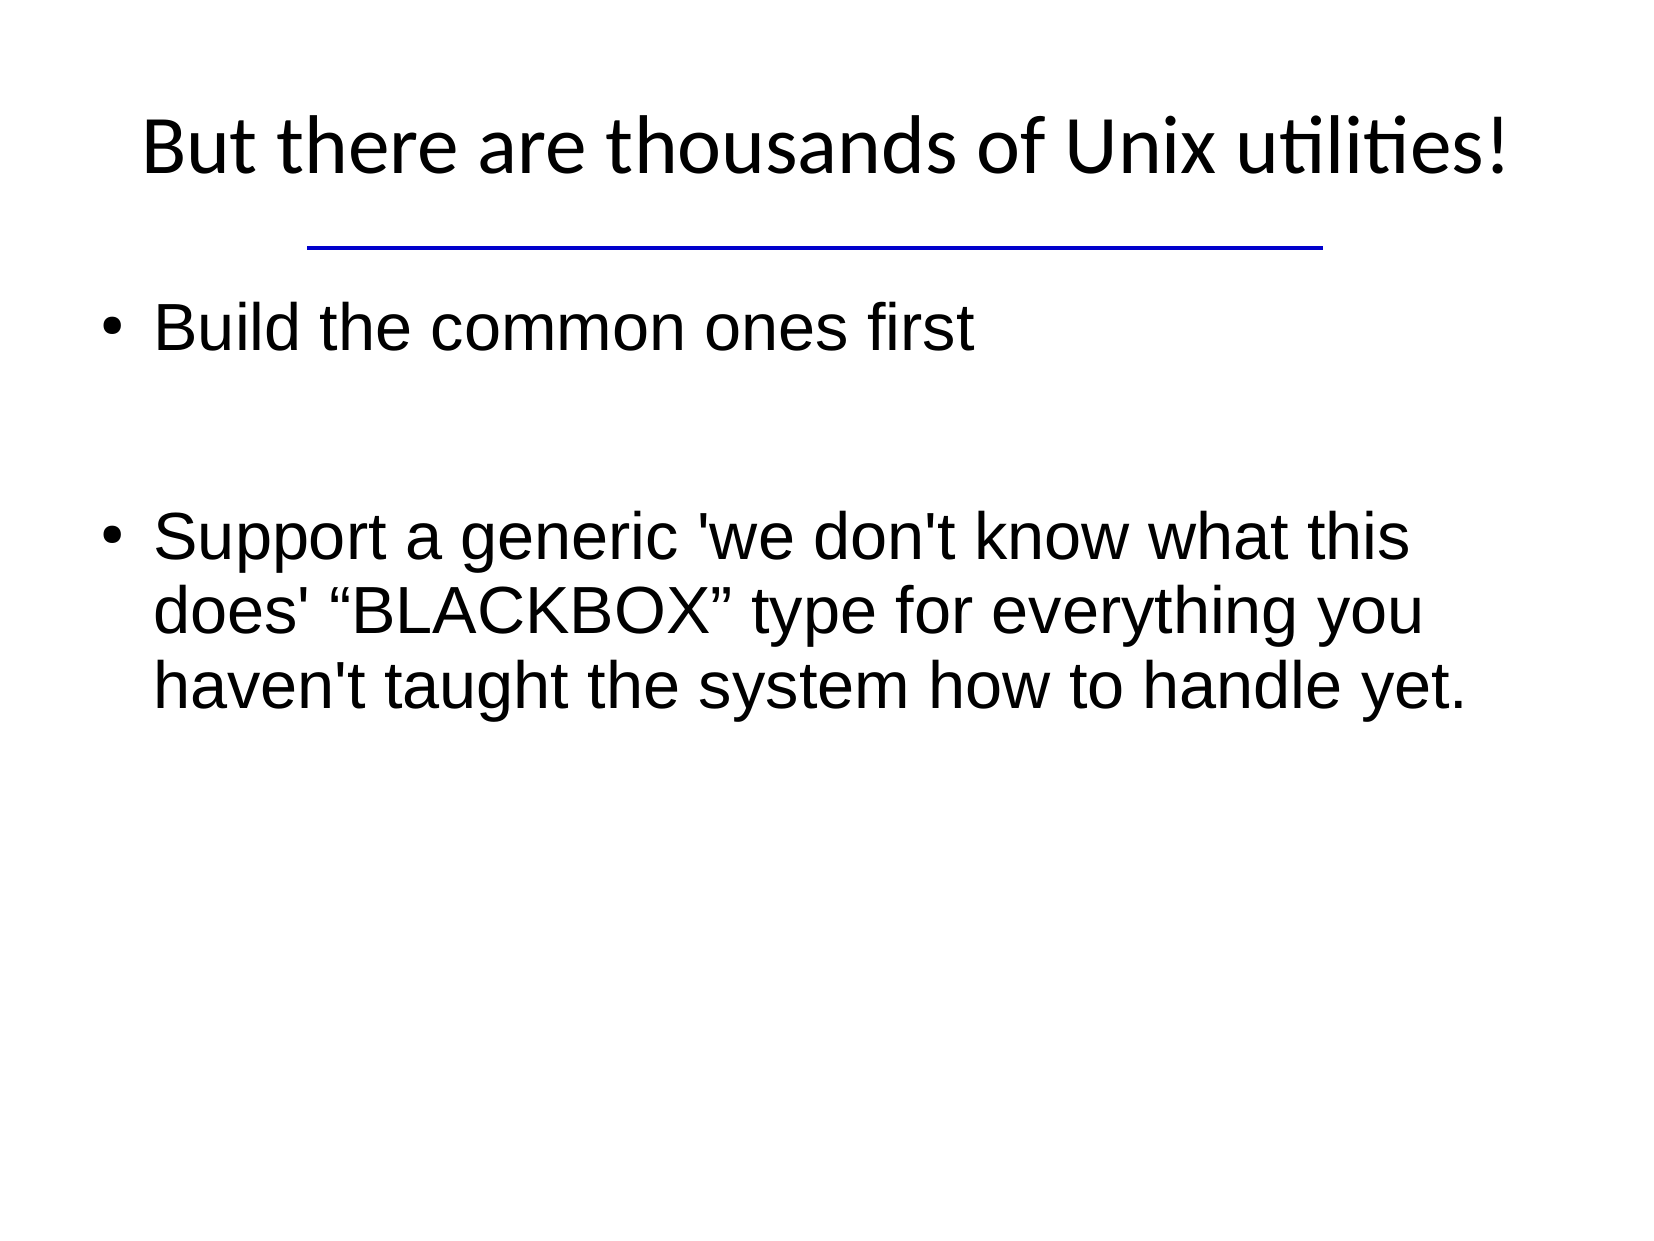

# But there are thousands of Unix utilities!
Build the common ones first
Support a generic 'we don't know what this does' “BLACKBOX” type for everything you haven't taught the system how to handle yet.